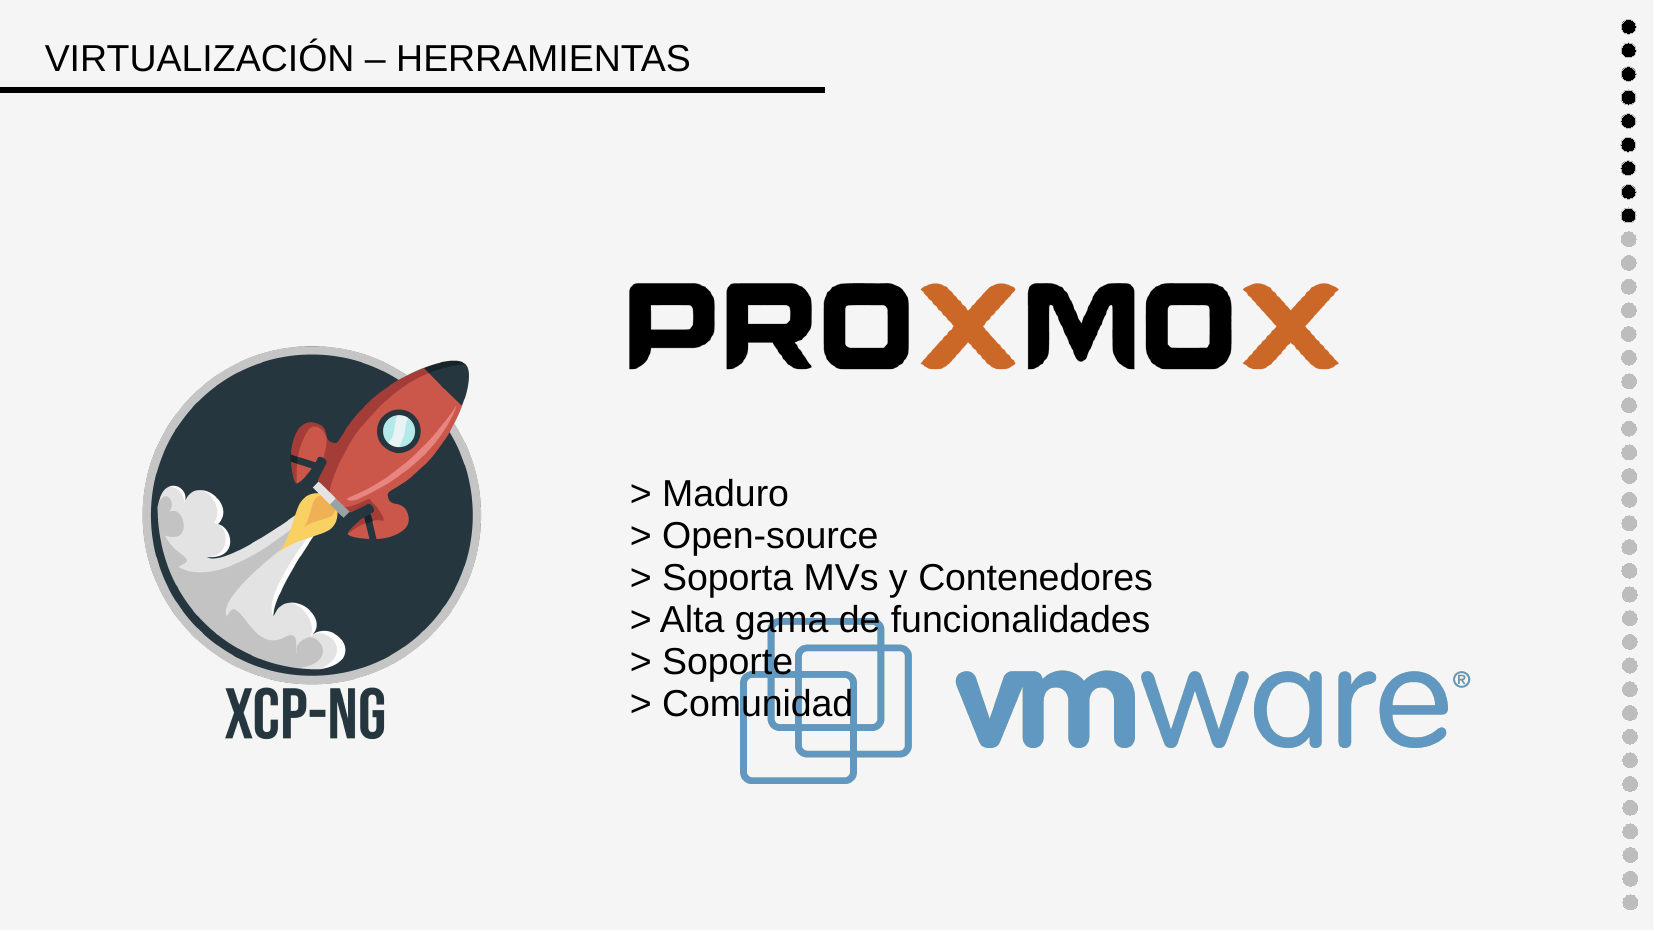

VIRTUALIZACIÓN – HERRAMIENTAS
> Maduro
> Open-source
> Soporta MVs y Contenedores
> Alta gama de funcionalidades
> Soporte
> Comunidad